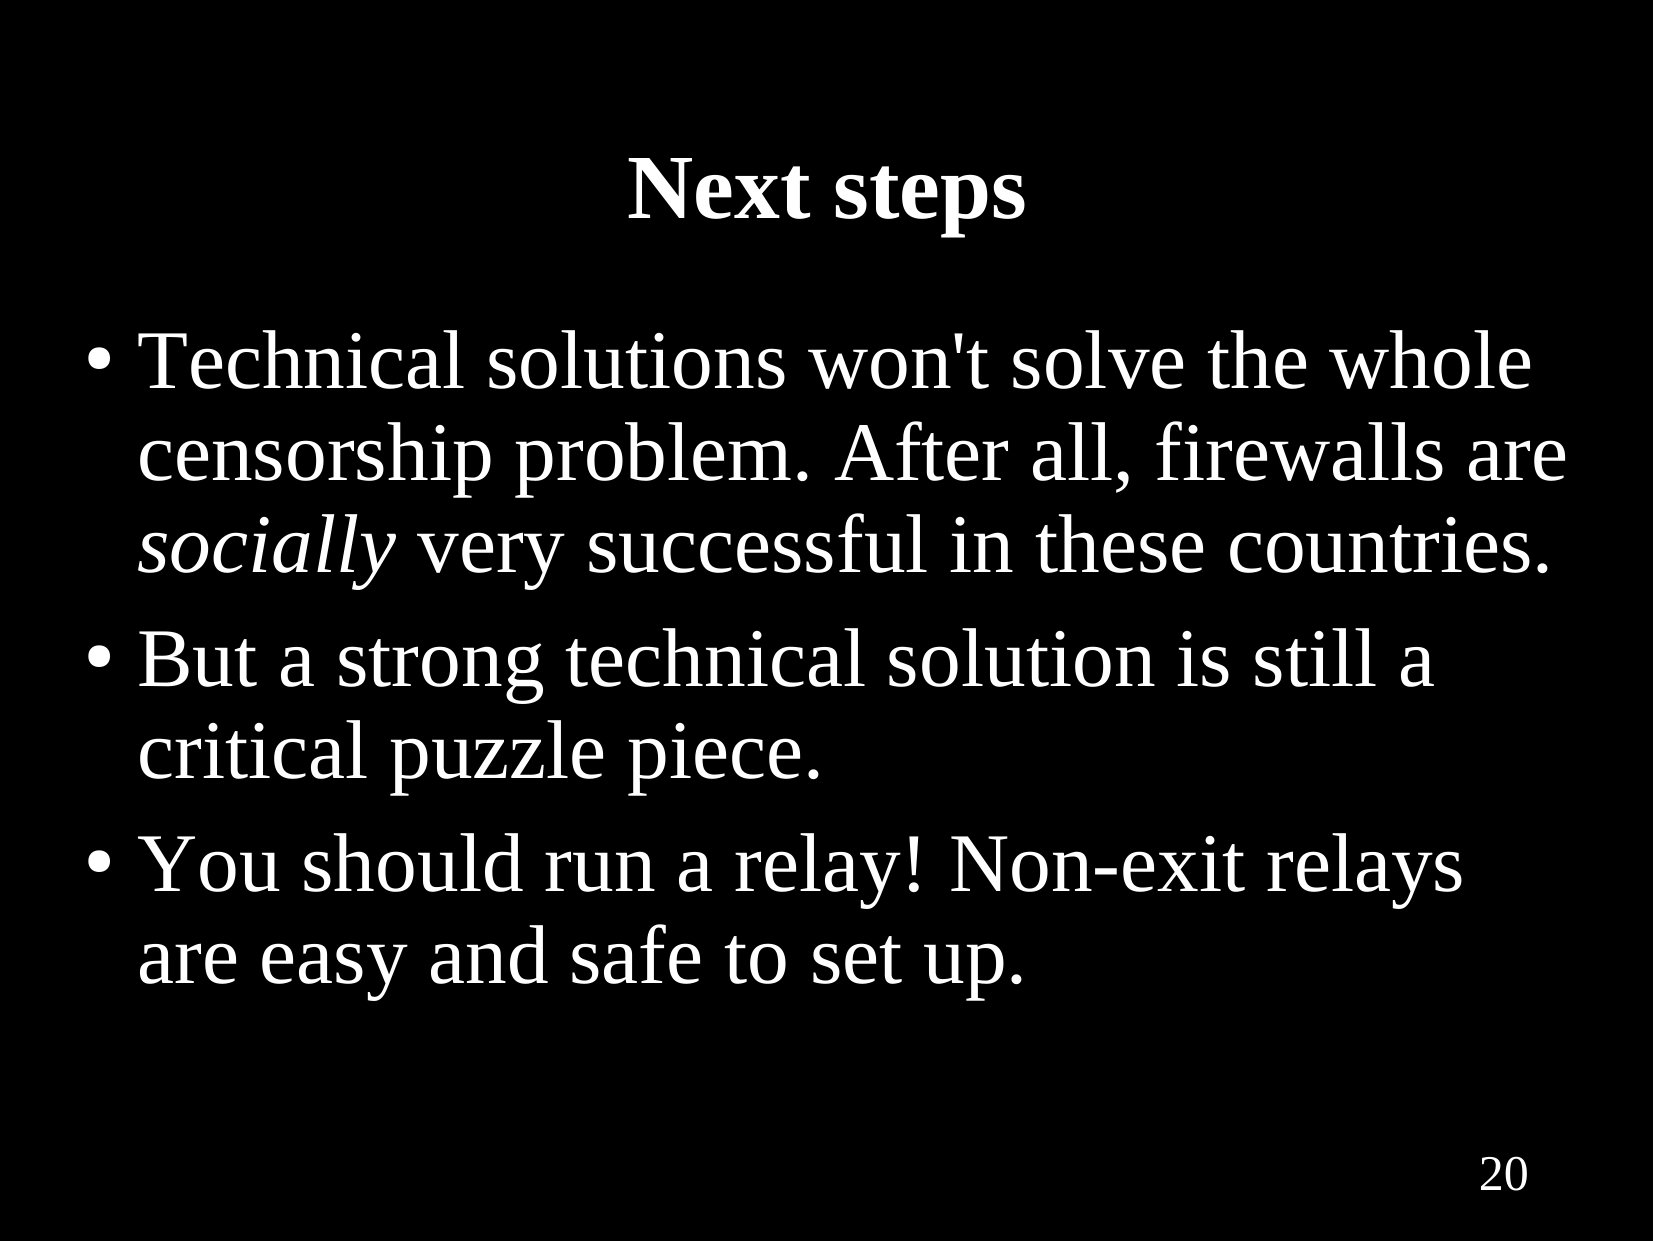

# Next steps
Technical solutions won't solve the whole censorship problem. After all, firewalls are socially very successful in these countries.
But a strong technical solution is still a critical puzzle piece.
You should run a relay! Non-exit relays are easy and safe to set up.